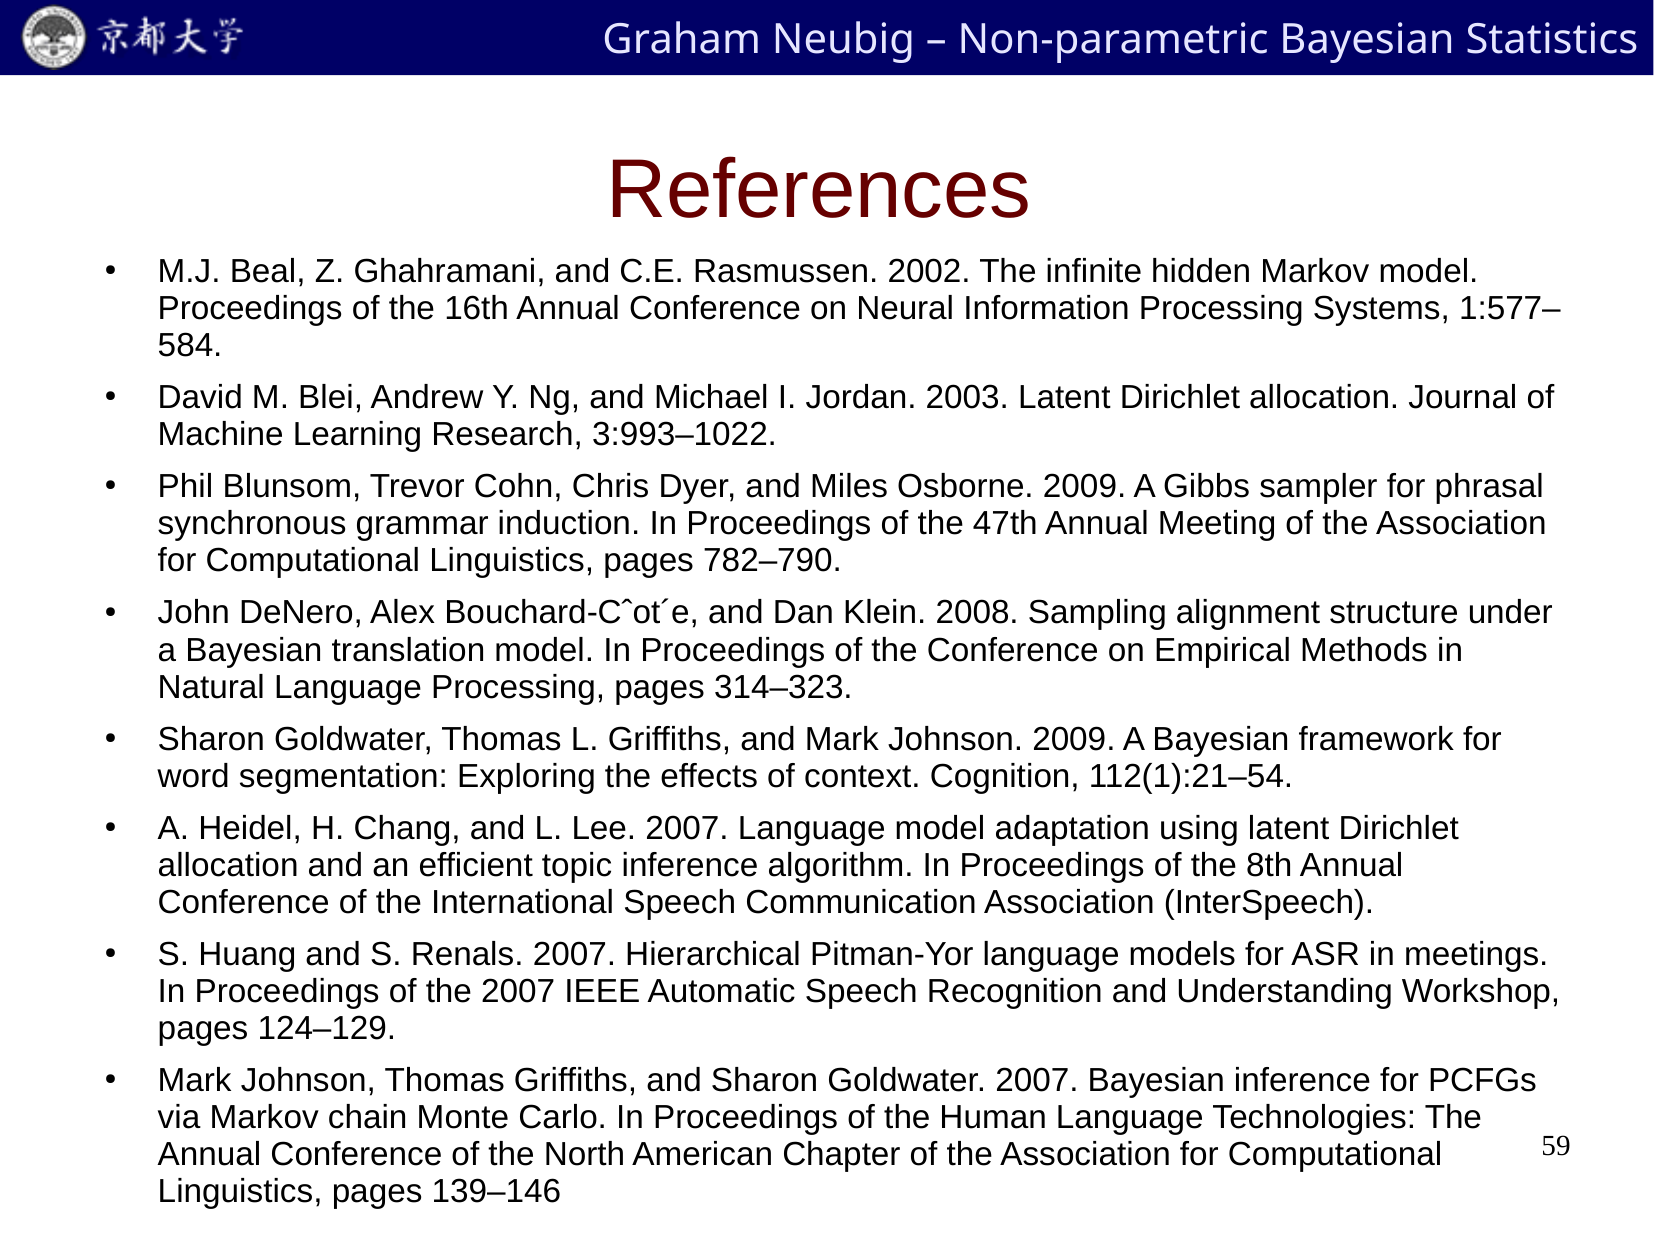

# References
M.J. Beal, Z. Ghahramani, and C.E. Rasmussen. 2002. The infinite hidden Markov model. Proceedings of the 16th Annual Conference on Neural Information Processing Systems, 1:577–584.
David M. Blei, Andrew Y. Ng, and Michael I. Jordan. 2003. Latent Dirichlet allocation. Journal of Machine Learning Research, 3:993–1022.
Phil Blunsom, Trevor Cohn, Chris Dyer, and Miles Osborne. 2009. A Gibbs sampler for phrasal synchronous grammar induction. In Proceedings of the 47th Annual Meeting of the Association for Computational Linguistics, pages 782–790.
John DeNero, Alex Bouchard-Cˆot´e, and Dan Klein. 2008. Sampling alignment structure under a Bayesian translation model. In Proceedings of the Conference on Empirical Methods in Natural Language Processing, pages 314–323.
Sharon Goldwater, Thomas L. Griffiths, and Mark Johnson. 2009. A Bayesian framework for word segmentation: Exploring the effects of context. Cognition, 112(1):21–54.
A. Heidel, H. Chang, and L. Lee. 2007. Language model adaptation using latent Dirichlet allocation and an efficient topic inference algorithm. In Proceedings of the 8th Annual Conference of the International Speech Communication Association (InterSpeech).
S. Huang and S. Renals. 2007. Hierarchical Pitman-Yor language models for ASR in meetings. In Proceedings of the 2007 IEEE Automatic Speech Recognition and Understanding Workshop, pages 124–129.
Mark Johnson, Thomas Griffiths, and Sharon Goldwater. 2007. Bayesian inference for PCFGs via Markov chain Monte Carlo. In Proceedings of the Human Language Technologies: The Annual Conference of the North American Chapter of the Association for Computational Linguistics, pages 139–146
59